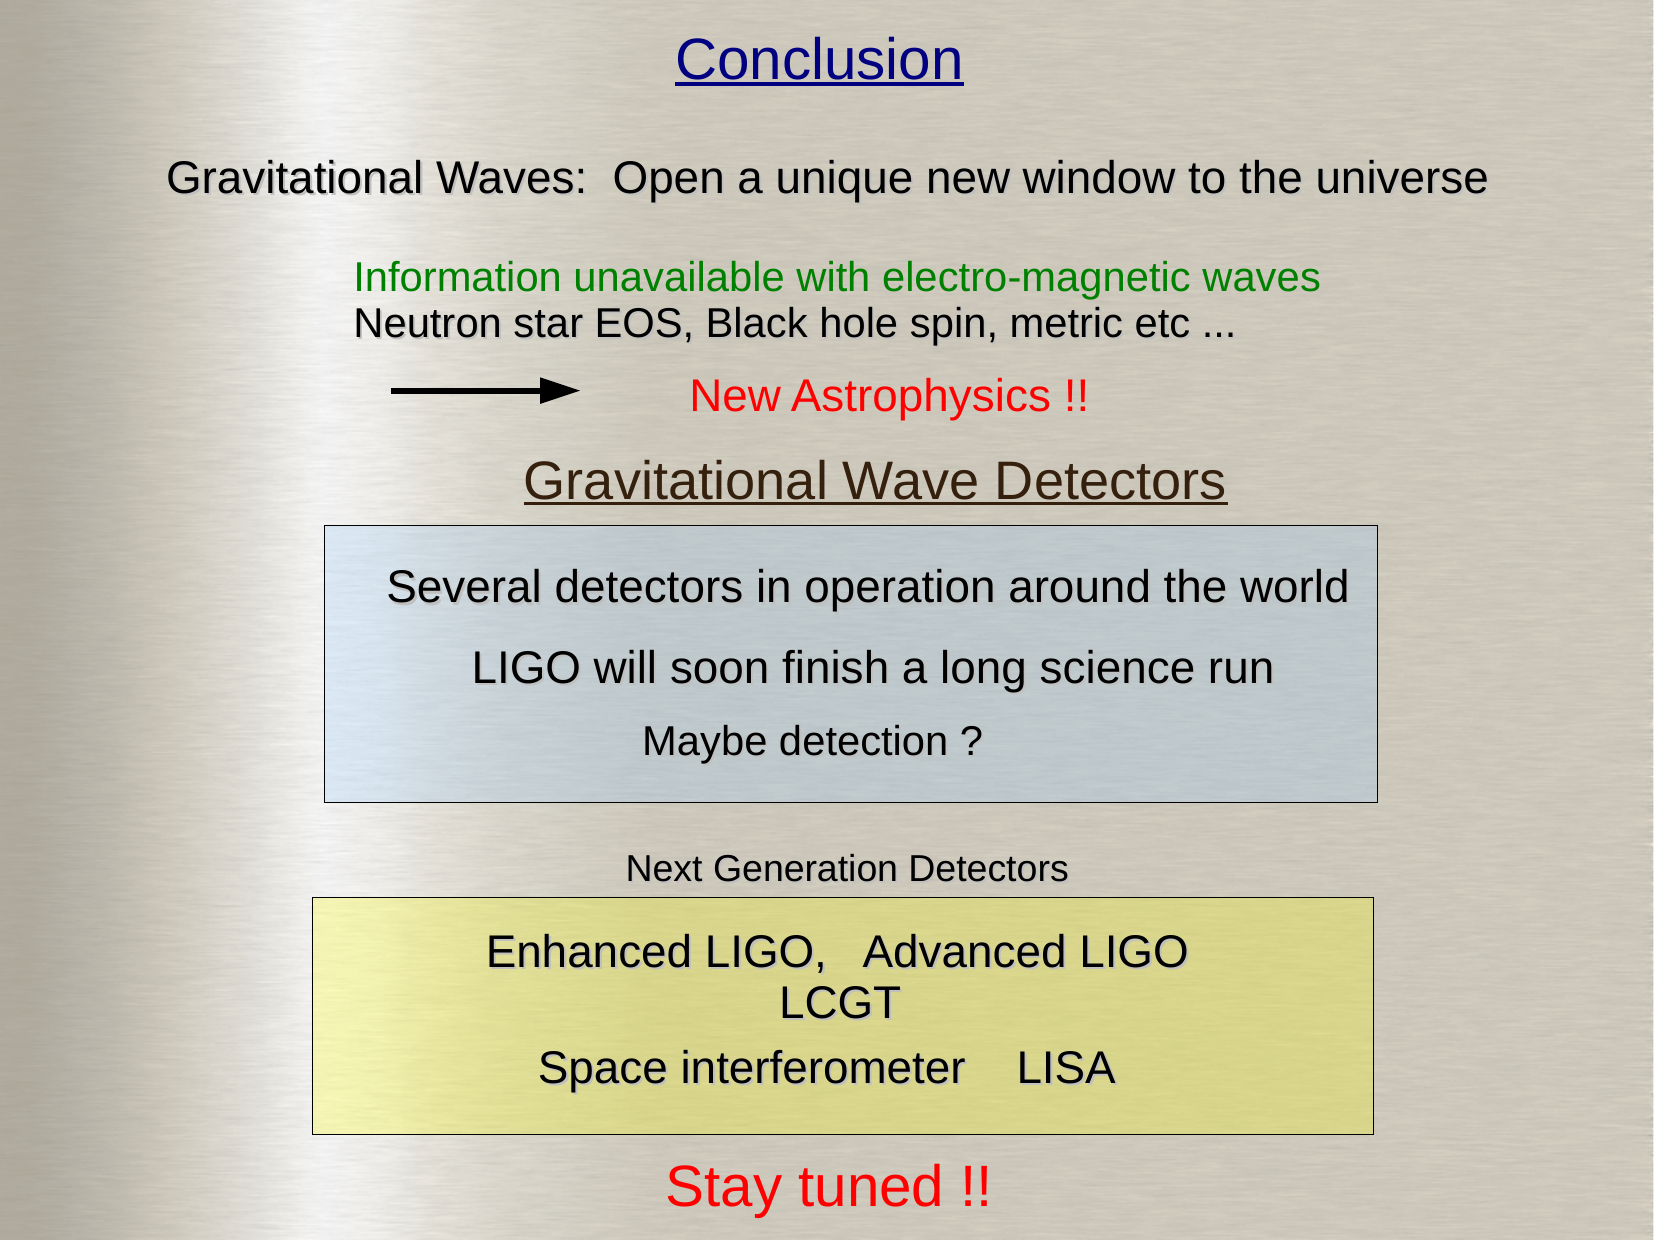

Conclusion
Gravitational Waves: Open a unique new window to the universe
Information unavailable with electro-magnetic waves
Neutron star EOS, Black hole spin, metric etc ...
New Astrophysics !!
Gravitational Wave Detectors
Several detectors in operation around the world
LIGO will soon finish a long science run
Maybe detection ?
Next Generation Detectors
Enhanced LIGO, Advanced LIGO
 LCGT
Space interferometer LISA
Stay tuned !!